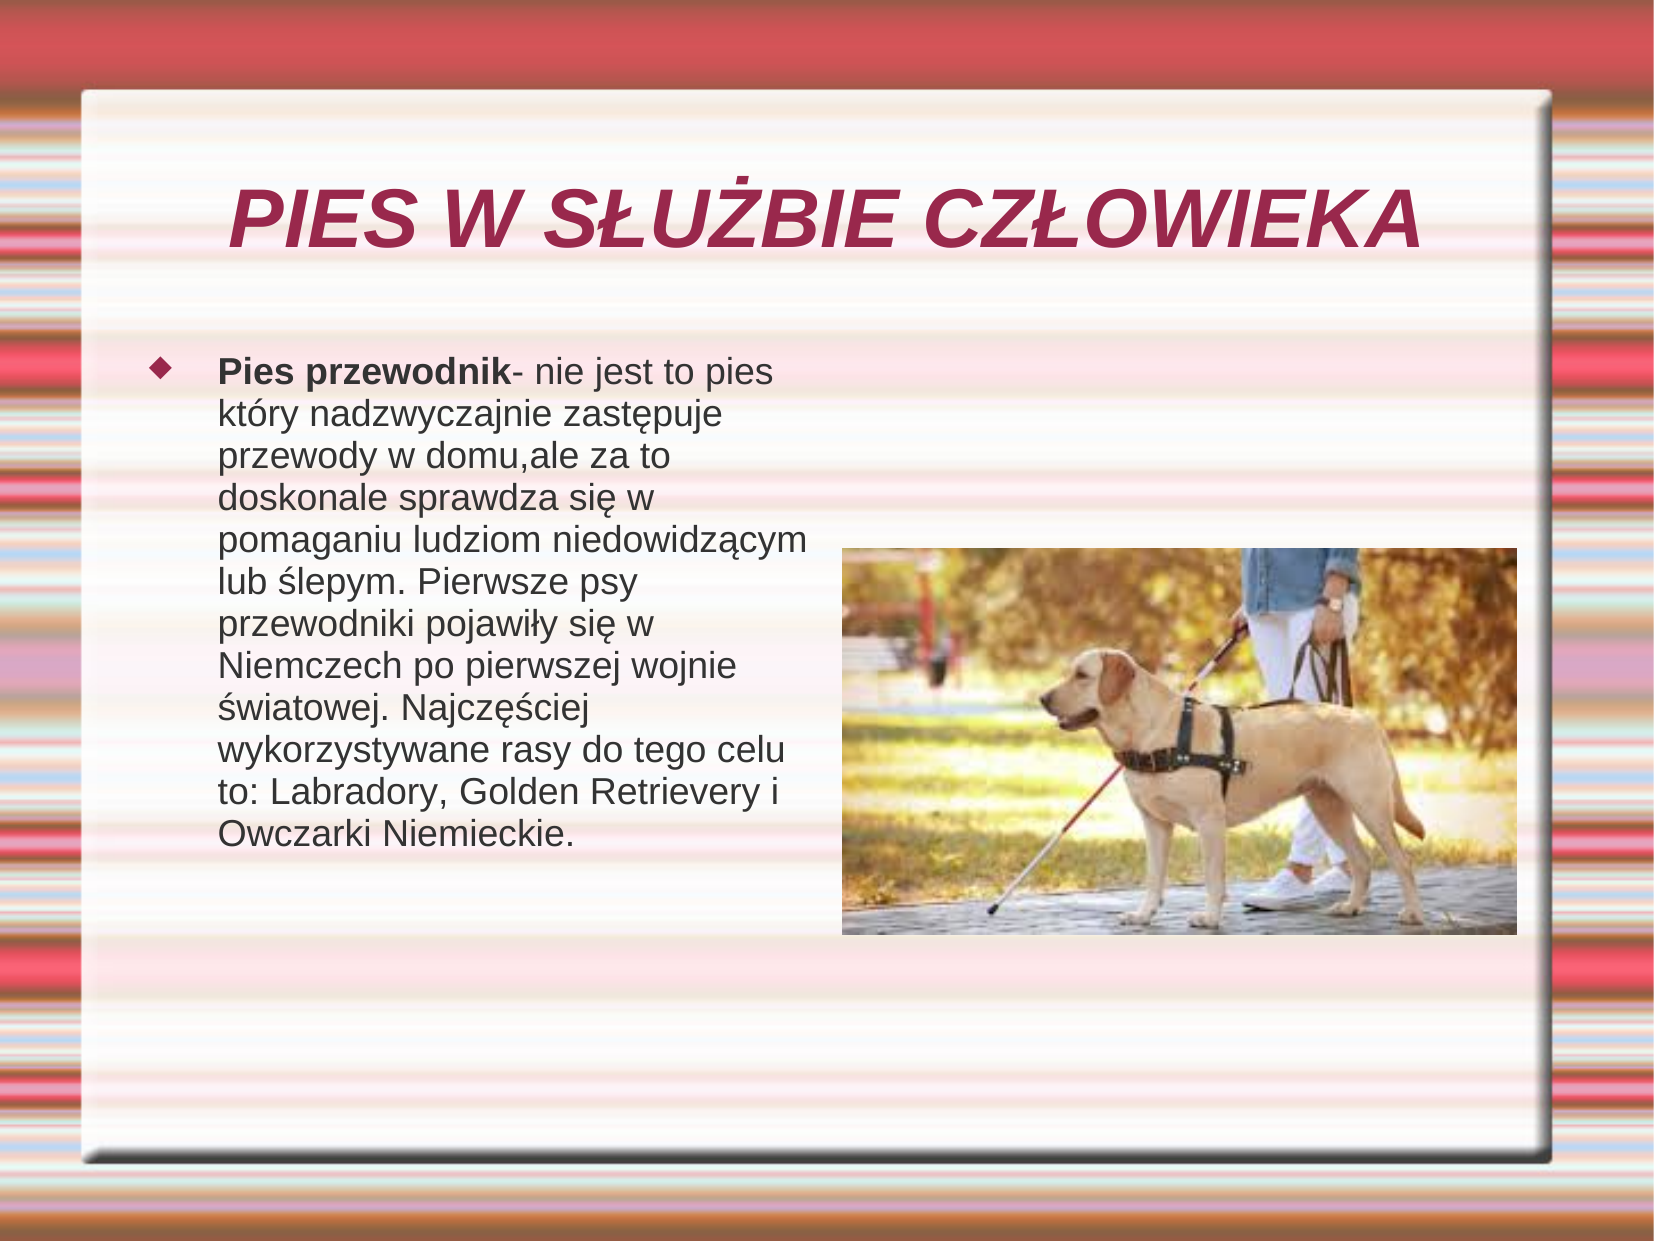

# PIES W SŁUŻBIE CZŁOWIEKA
Pies przewodnik- nie jest to pies który nadzwyczajnie zastępuje przewody w domu,ale za to doskonale sprawdza się w pomaganiu ludziom niedowidzącym lub ślepym. Pierwsze psy przewodniki pojawiły się w Niemczech po pierwszej wojnie światowej. Najczęściej wykorzystywane rasy do tego celu to: Labradory, Golden Retrievery i Owczarki Niemieckie.